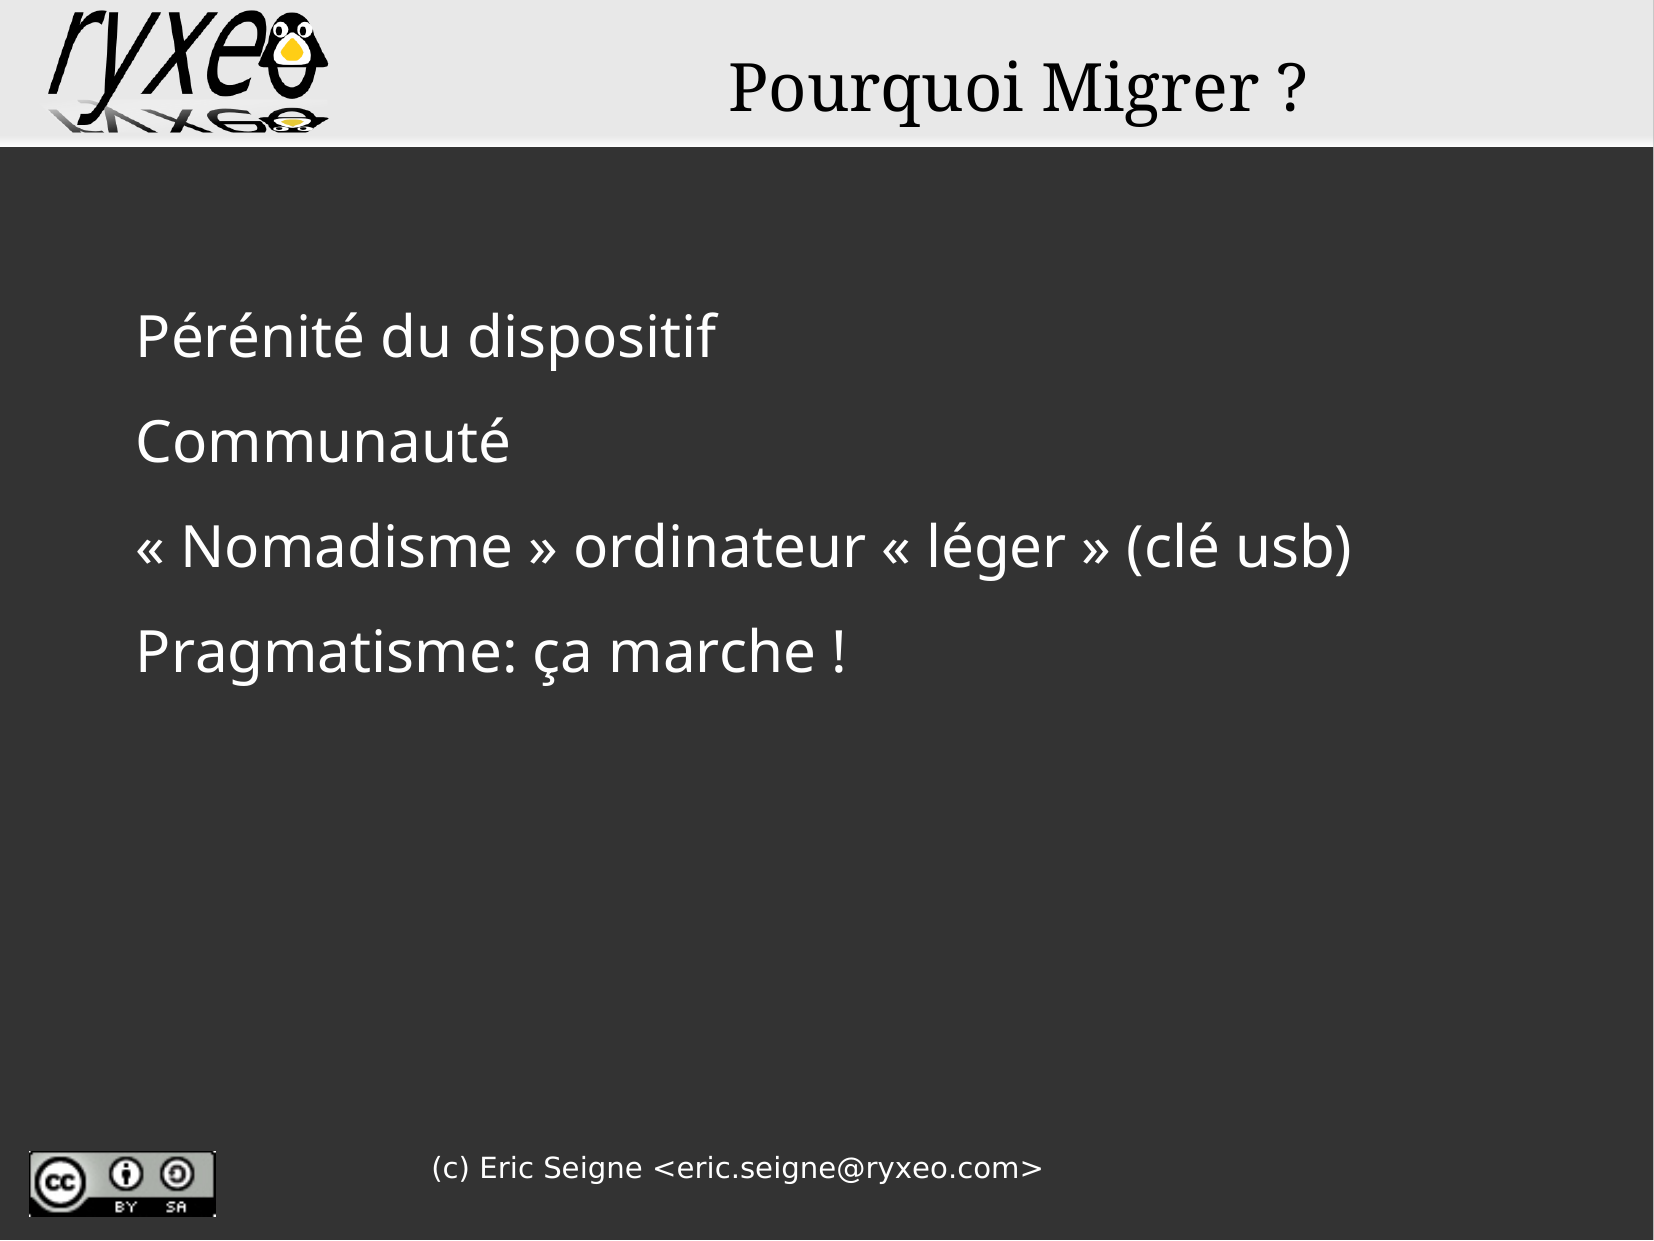

# Pourquoi Migrer ?
Pérénité du dispositif
Communauté
« Nomadisme » ordinateur « léger » (clé usb)
Pragmatisme: ça marche !